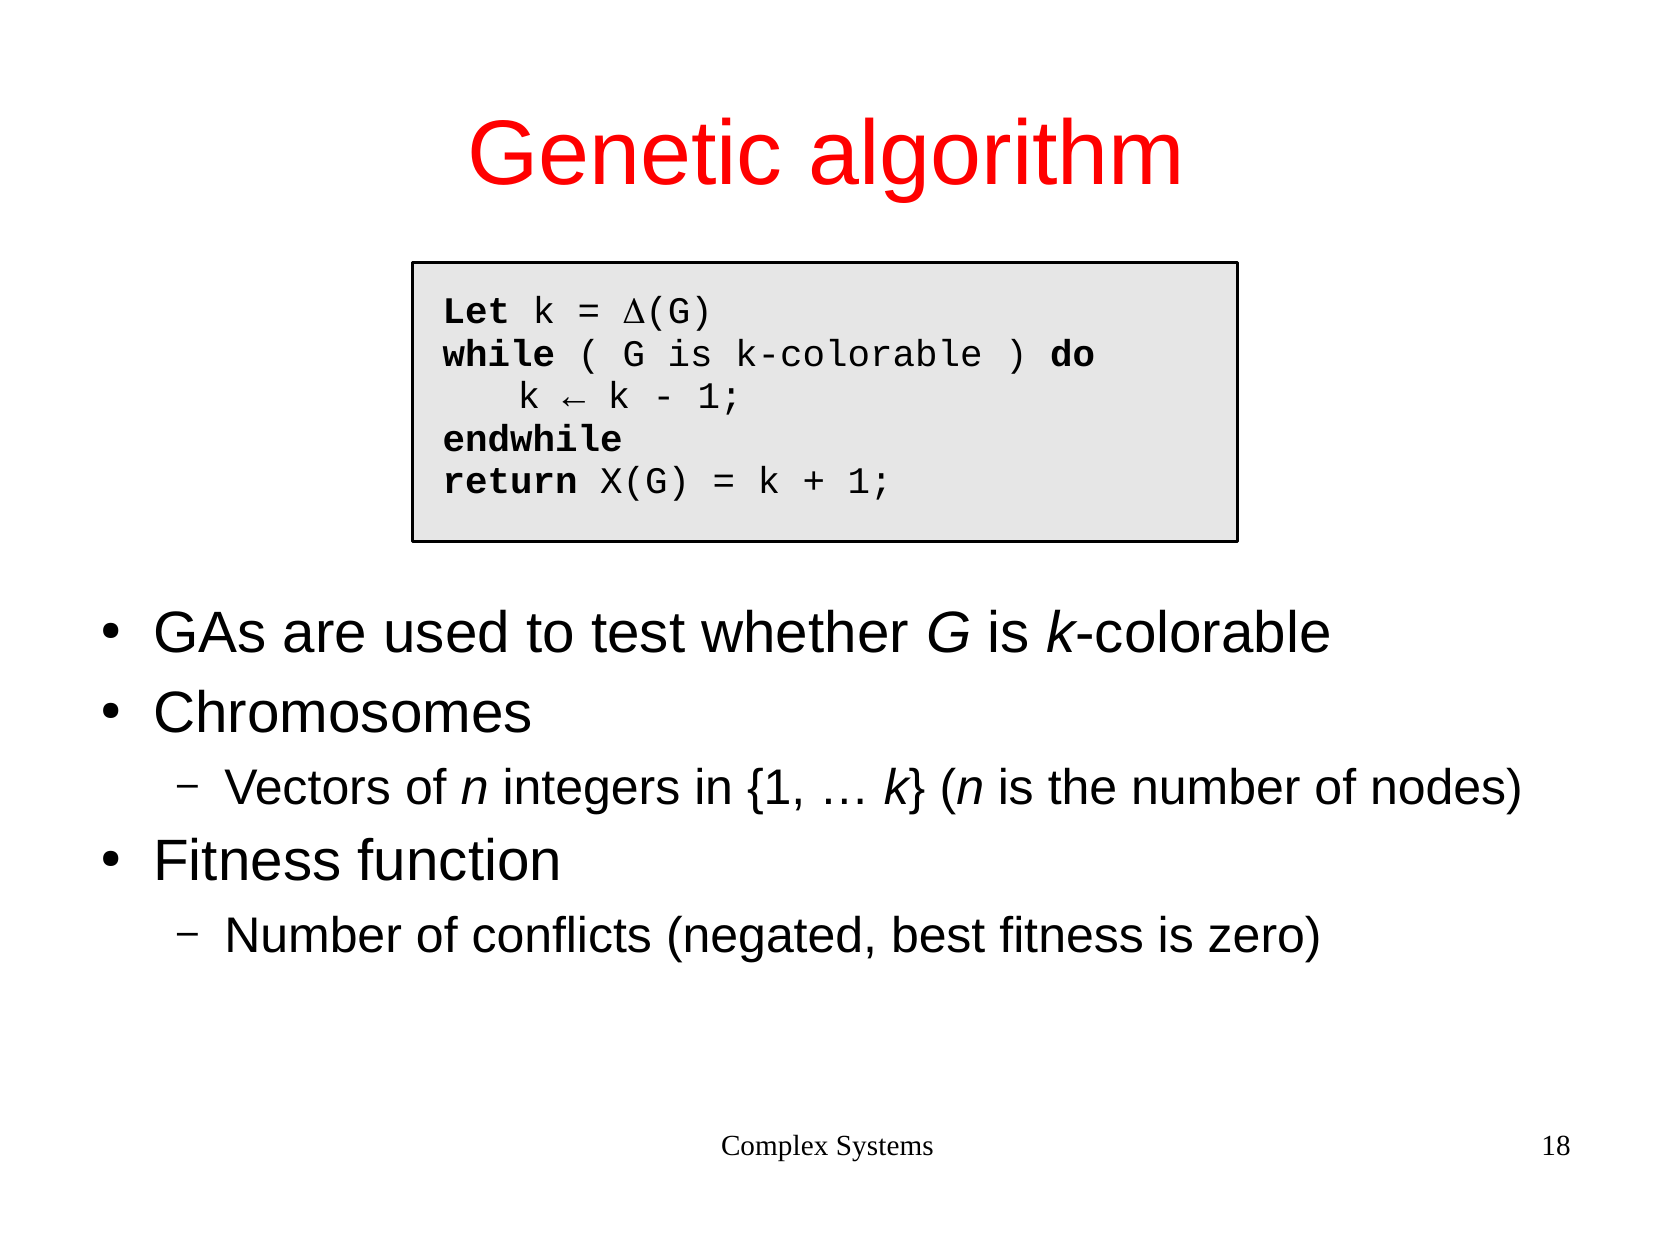

# Genetic algorithm
Let k = D(G)
while ( G is k-colorable ) do
	k ← k - 1;
endwhile
return X(G) = k + 1;
GAs are used to test whether G is k-colorable
Chromosomes
Vectors of n integers in {1, … k} (n is the number of nodes)
Fitness function
Number of conflicts (negated, best fitness is zero)
Complex Systems
18